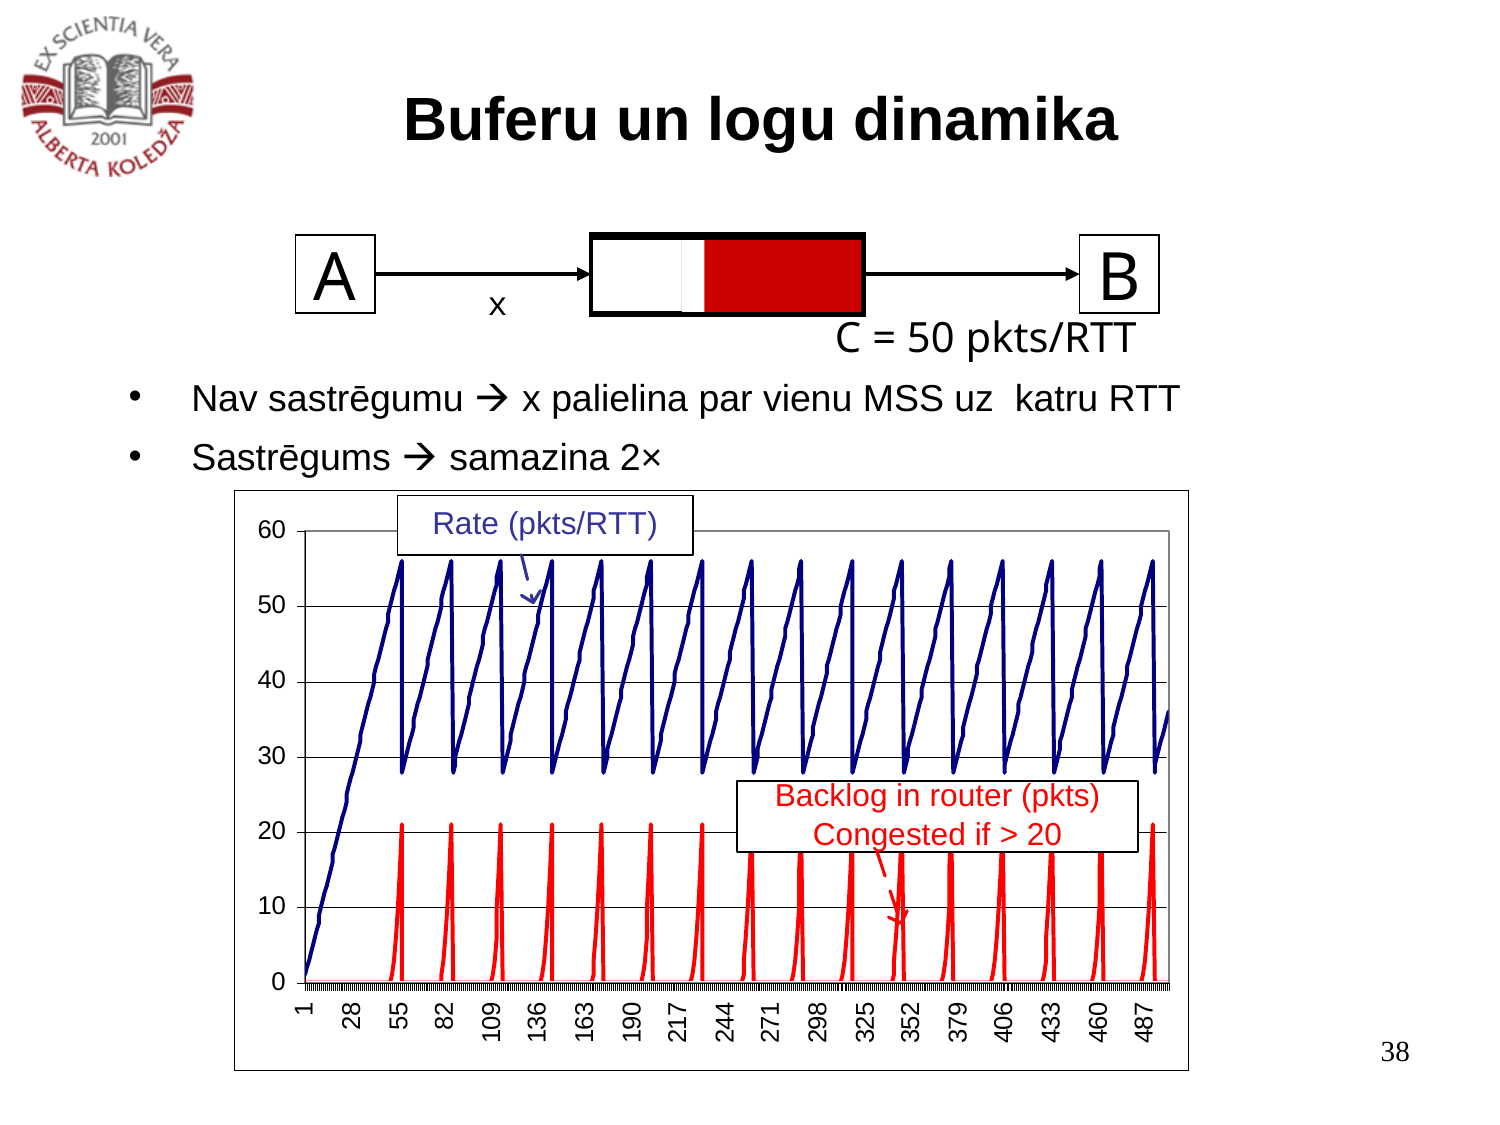

# Buferu un logu dinamika
A
B
x
C = 50 pkts/RTT
Nav sastrēgumu  x palielina par vienu MSS uz katru RTT
Sastrēgums  samazina 2×